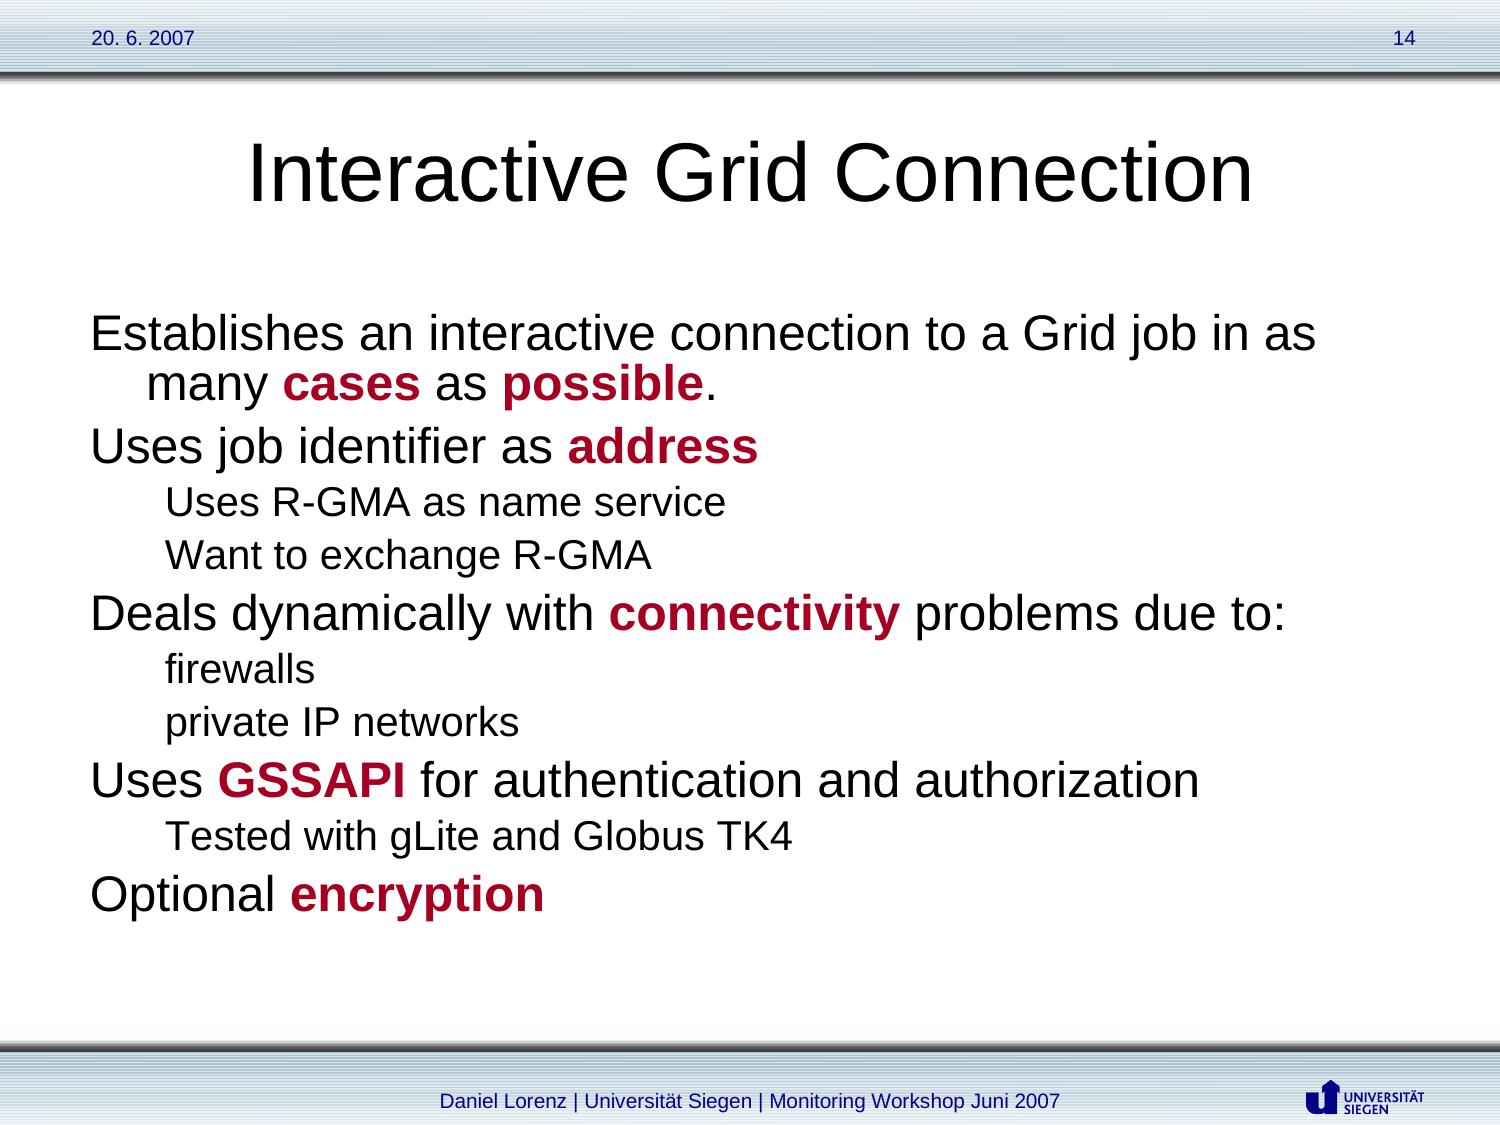

14
20. 6. 2007
# Interactive Grid Connection
Establishes an interactive connection to a Grid job in as many cases as possible.
Uses job identifier as address
Uses R-GMA as name service
Want to exchange R-GMA
Deals dynamically with connectivity problems due to:
firewalls
private IP networks
Uses GSSAPI for authentication and authorization
Tested with gLite and Globus TK4
Optional encryption
Daniel Lorenz | Universität Siegen | Monitoring Workshop Juni 2007